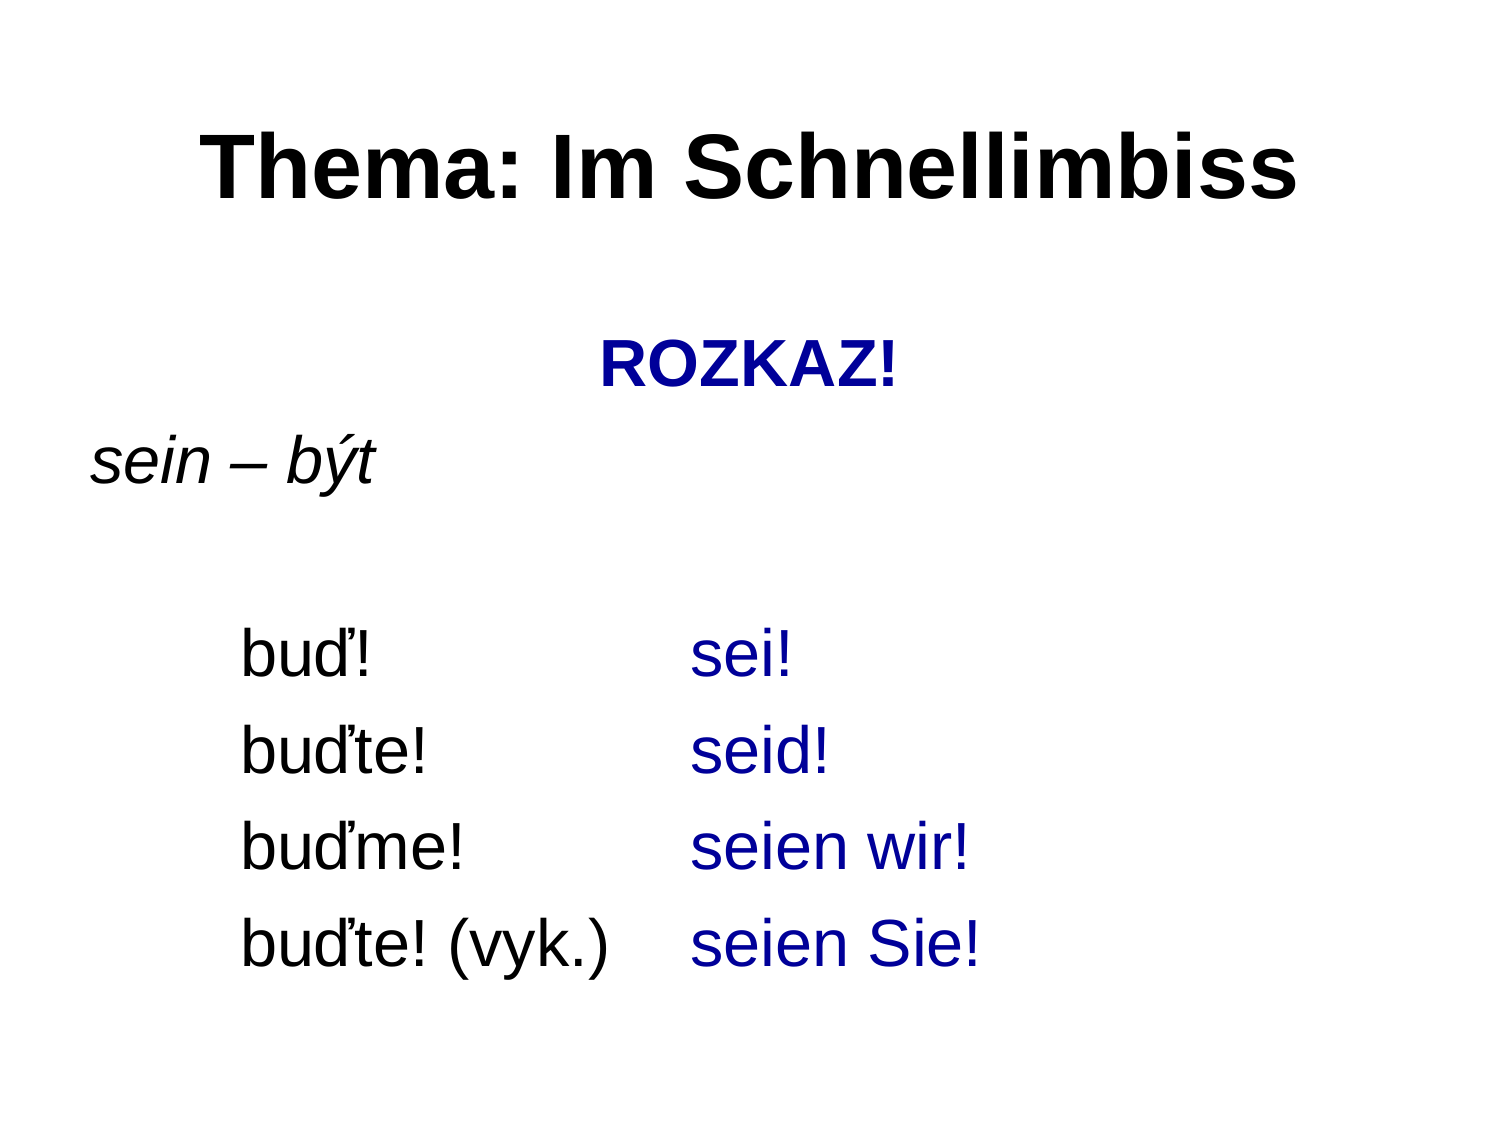

# Thema: Im Schnellimbiss
ROZKAZ!
sein – být
		buď!			sei!
		buďte!		seid!
		buďme!		seien wir!
		buďte! (vyk.)	seien Sie!